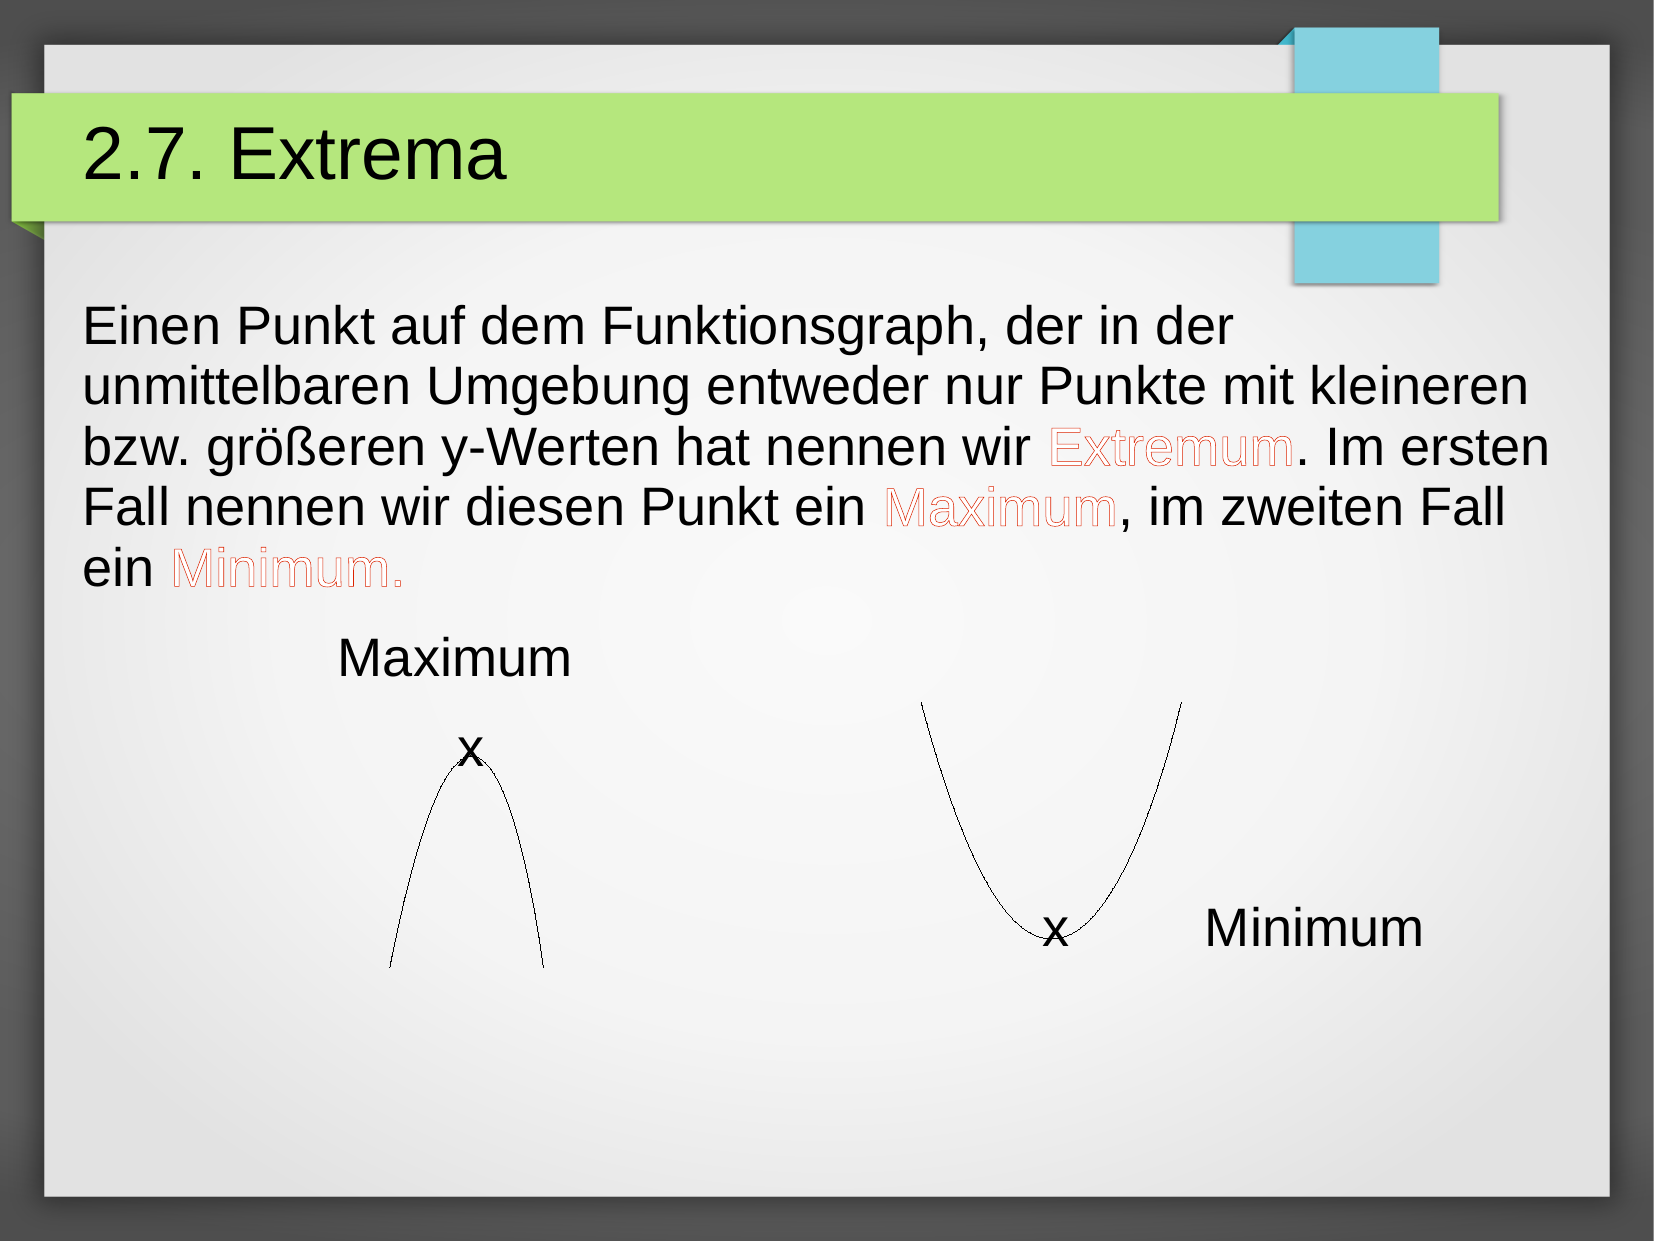

# 2.7. Extrema
Einen Punkt auf dem Funktionsgraph, der in der unmittelbaren Umgebung entweder nur Punkte mit kleineren bzw. größeren y-Werten hat nennen wir Extremum. Im ersten Fall nennen wir diesen Punkt ein Maximum, im zweiten Fall ein Minimum.
 Maximum
 x
 x Minimum